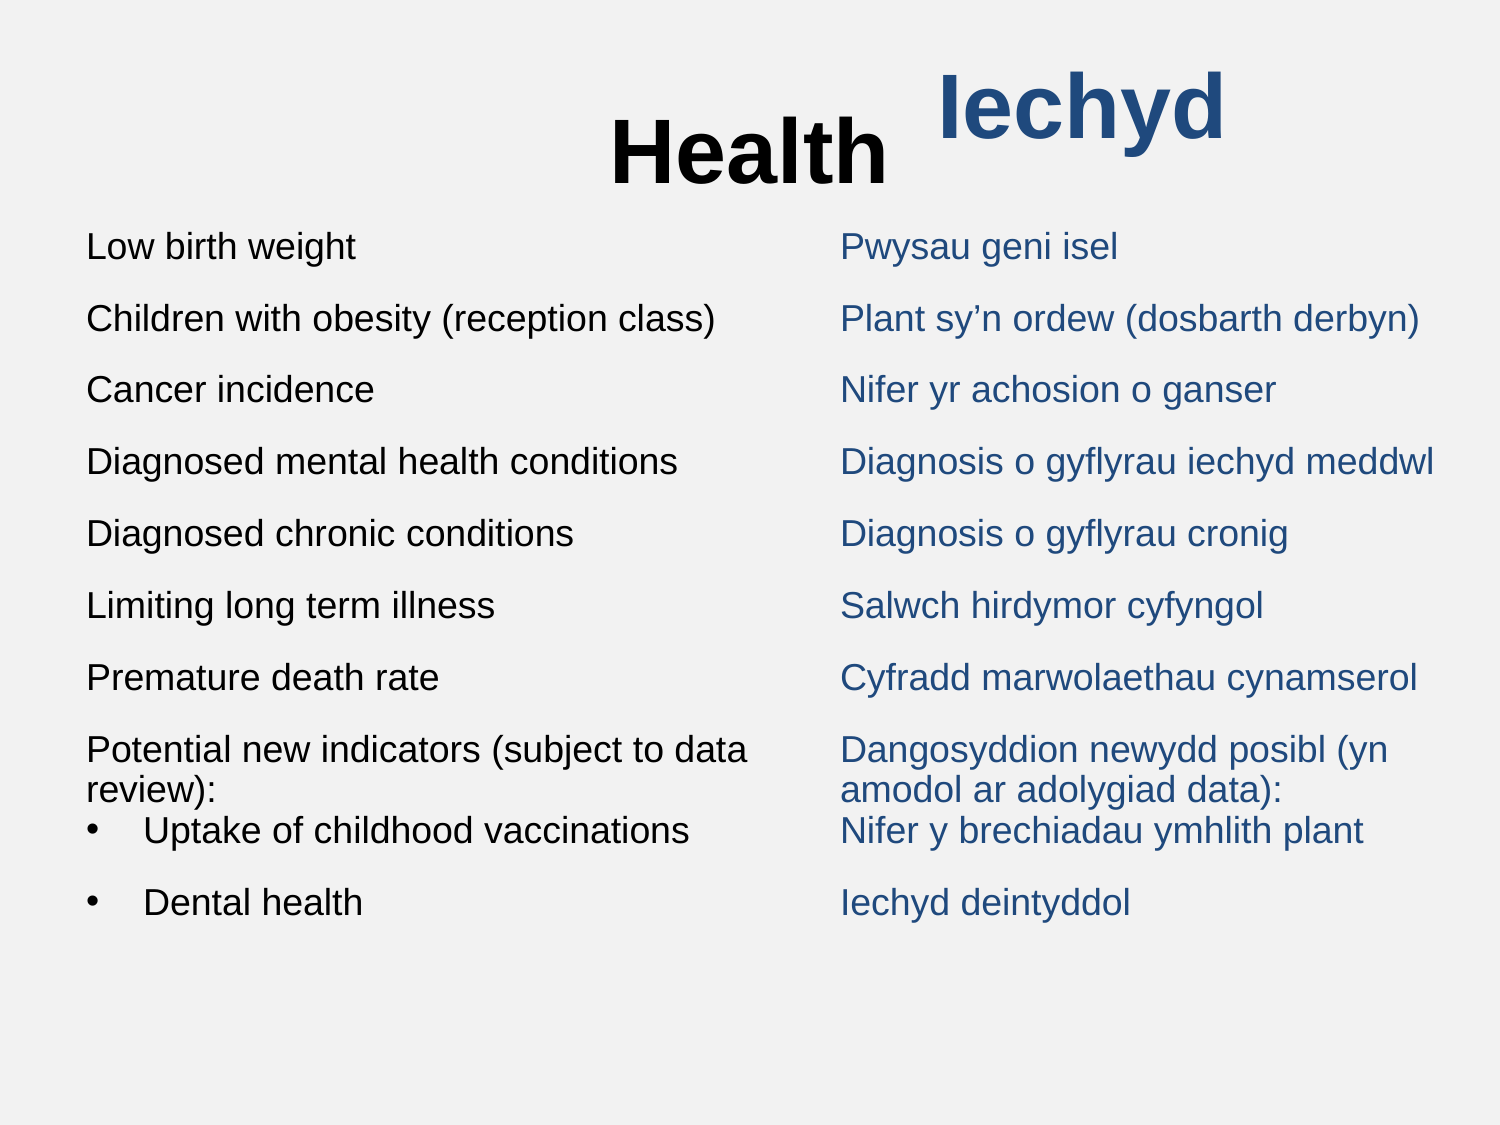

Iechyd
# Health
Low birth weight
Children with obesity (reception class)
Cancer incidence
Diagnosed mental health conditions
Diagnosed chronic conditions
Limiting long term illness
Premature death rate
Potential new indicators (subject to data review):
Uptake of childhood vaccinations
Dental health
Pwysau geni isel
Plant sy’n ordew (dosbarth derbyn)
Nifer yr achosion o ganser
Diagnosis o gyflyrau iechyd meddwl
Diagnosis o gyflyrau cronig
Salwch hirdymor cyfyngol
Cyfradd marwolaethau cynamserol
Dangosyddion newydd posibl (yn amodol ar adolygiad data):
Nifer y brechiadau ymhlith plant
Iechyd deintyddol